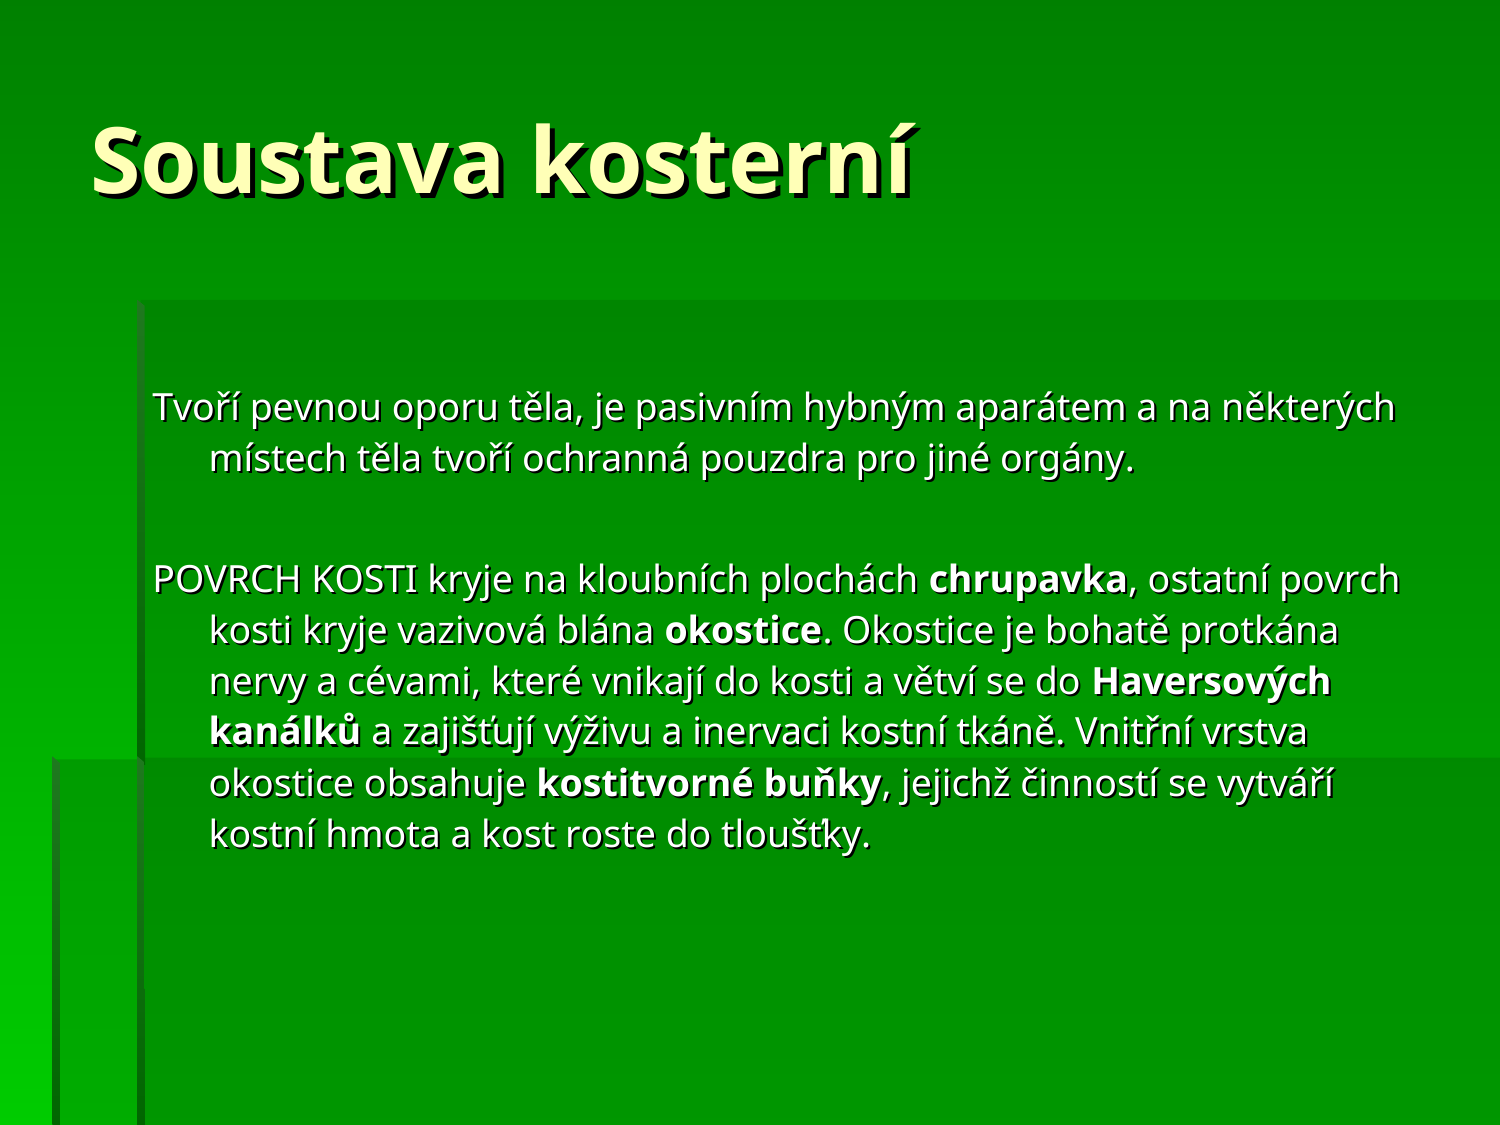

# Soustava kosterní
Tvoří pevnou oporu těla, je pasivním hybným aparátem a na některých místech těla tvoří ochranná pouzdra pro jiné orgány.
POVRCH KOSTI kryje na kloubních plochách chrupavka, ostatní povrch kosti kryje vazivová blána okostice. Okostice je bohatě protkána nervy a cévami, které vnikají do kosti a větví se do Haversových kanálků a zajišťují výživu a inervaci kostní tkáně. Vnitřní vrstva okostice obsahuje kostitvorné buňky, jejichž činností se vytváří kostní hmota a kost roste do tloušťky.